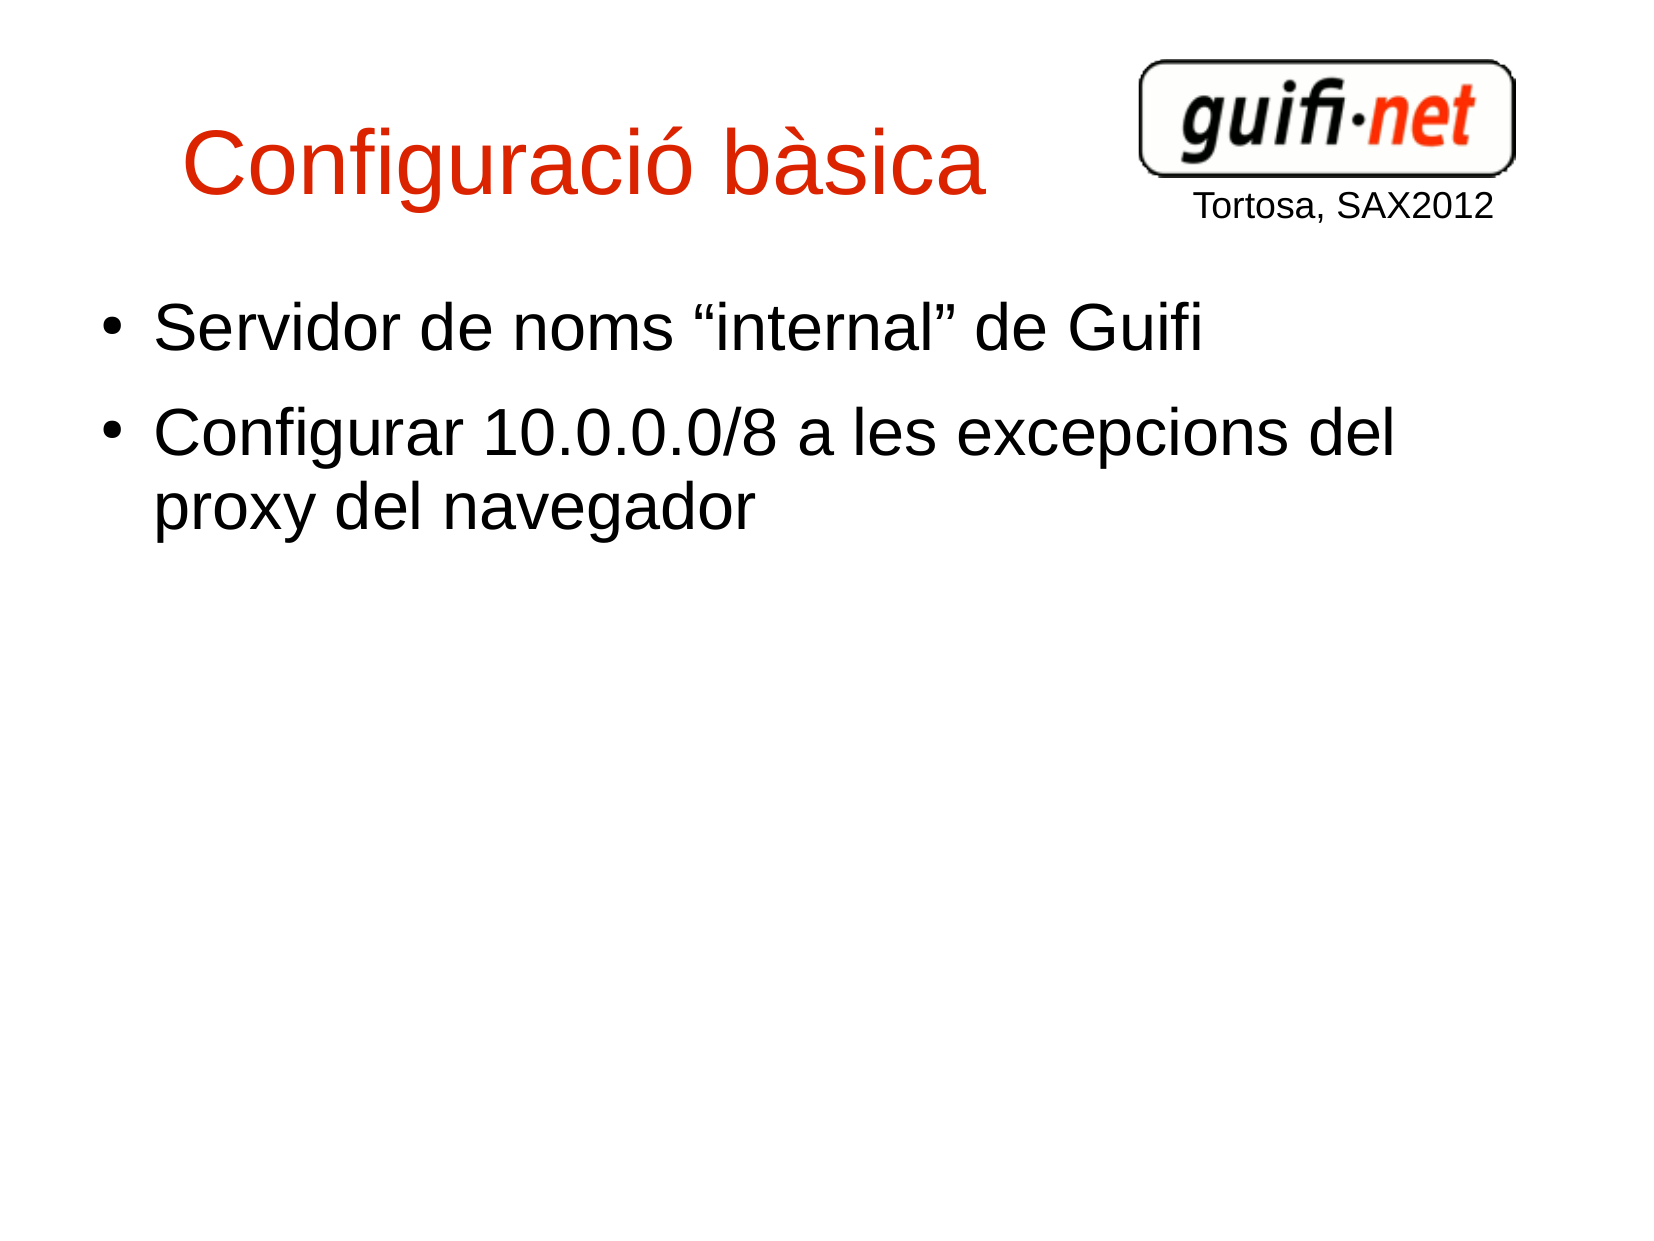

# Configuració bàsica
Tortosa, SAX2012
Servidor de noms “internal” de Guifi
Configurar 10.0.0.0/8 a les excepcions del proxy del navegador